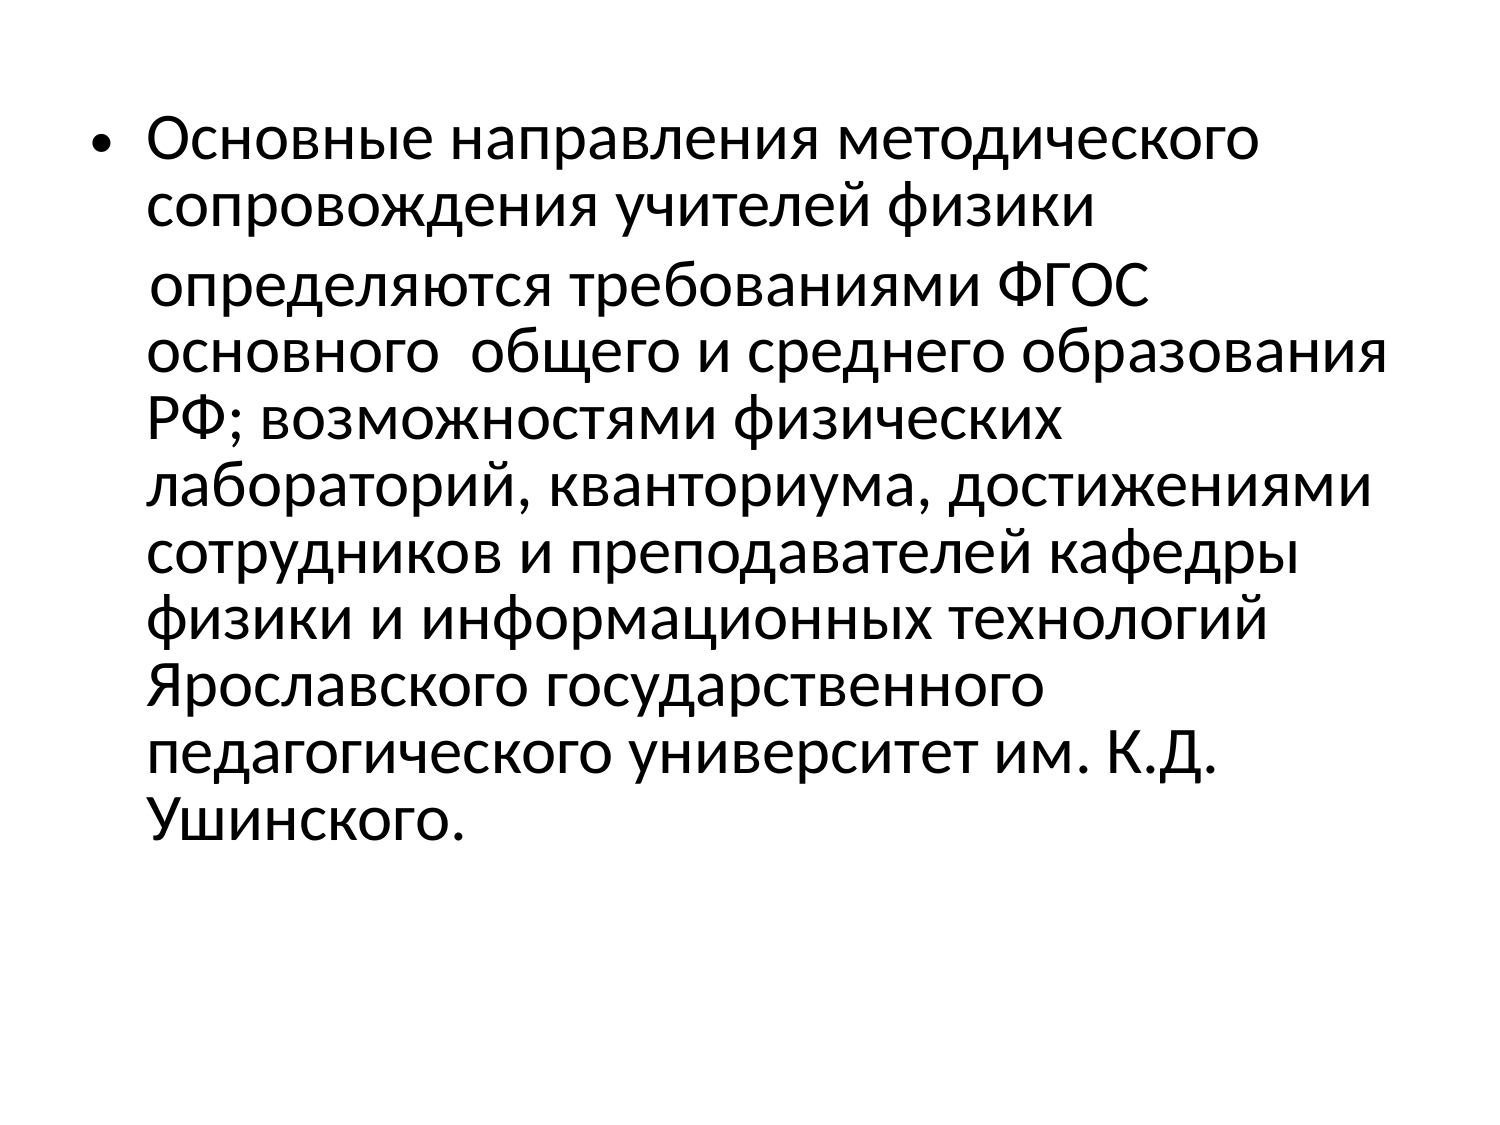

Основные направления методического сопровождения учителей физики
 определяются требованиями ФГОС основного общего и среднего образования РФ; возможностями физических лабораторий, кванториума, достижениями сотрудников и преподавателей кафедры физики и информационных технологий Ярославского государственного педагогического университет им. К.Д. Ушинского.